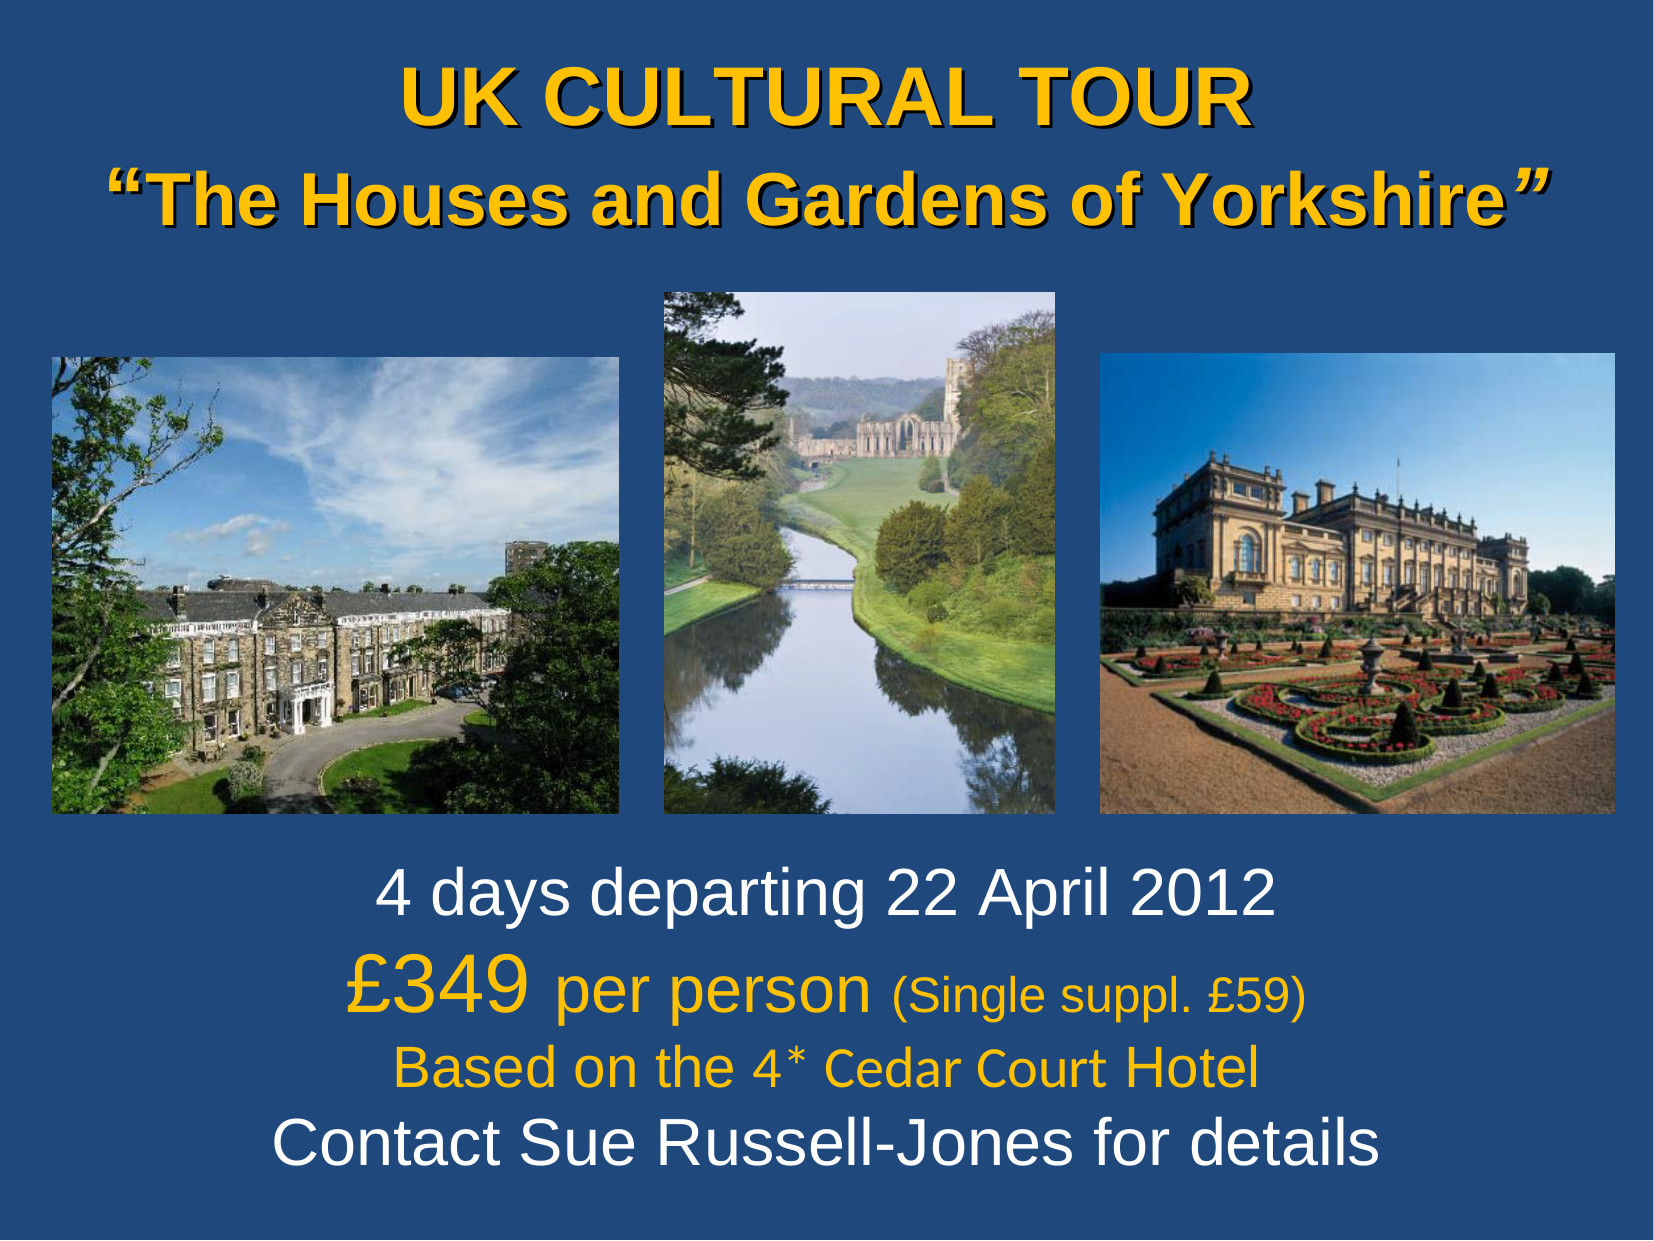

# UK CULTURAL TOUR “The Houses and Gardens of Yorkshire”
4 days departing 22 April 2012
£349 per person (Single suppl. £59)
Based on the 4* Cedar Court Hotel
Contact Sue Russell-Jones for details